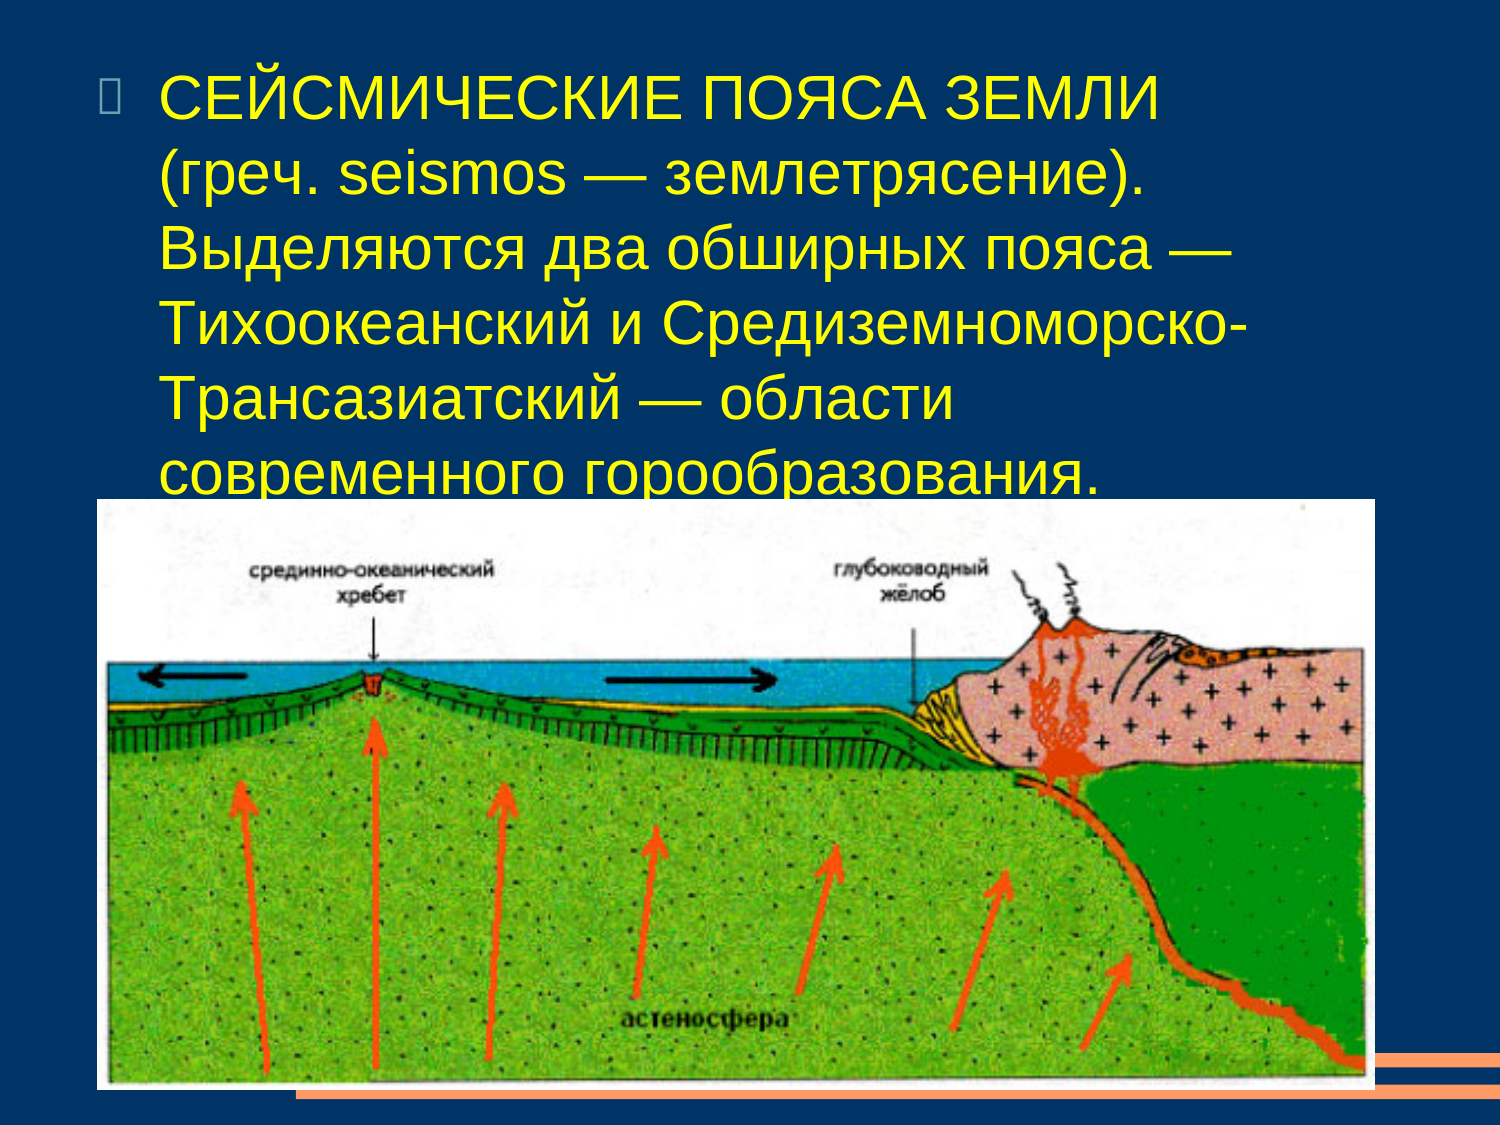

# СЕЙСМИЧЕСКИЕ ПОЯСА ЗЕМЛИ (греч. seismos — землетрясение). Выделяются два обширных пояса — Тихоокеанский и Средиземноморско-Трансазиатский — области современного горообразования.